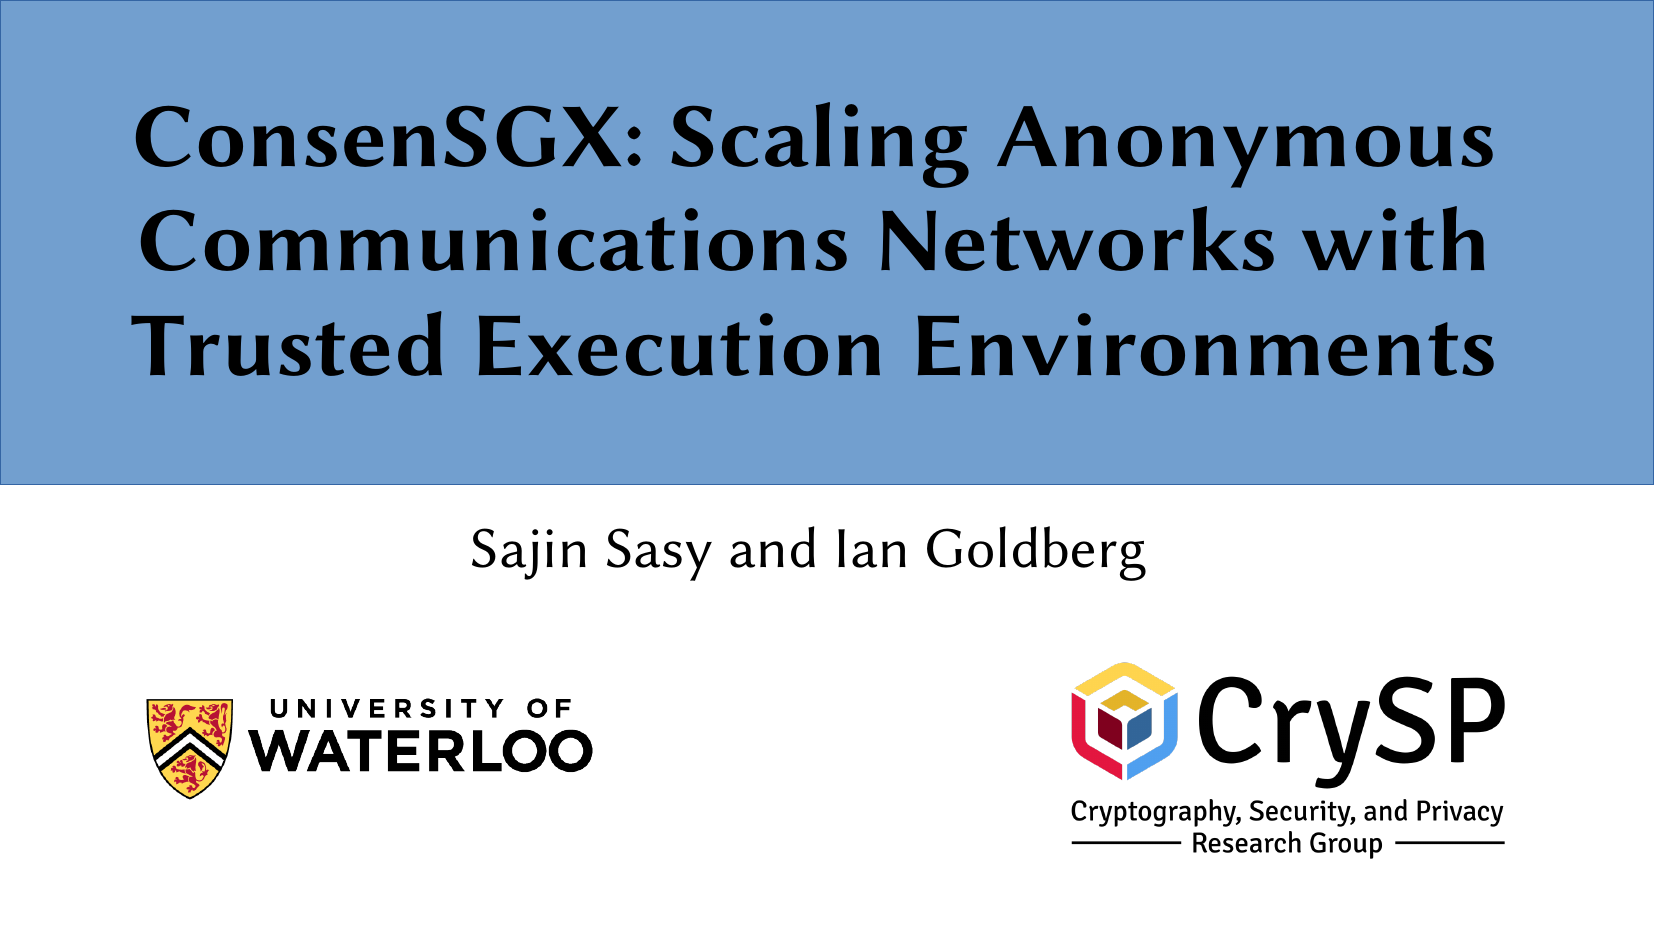

ConsenSGX: Scaling Anonymous Communications Networks with Trusted Execution Environments
Sajin Sasy and Ian Goldberg